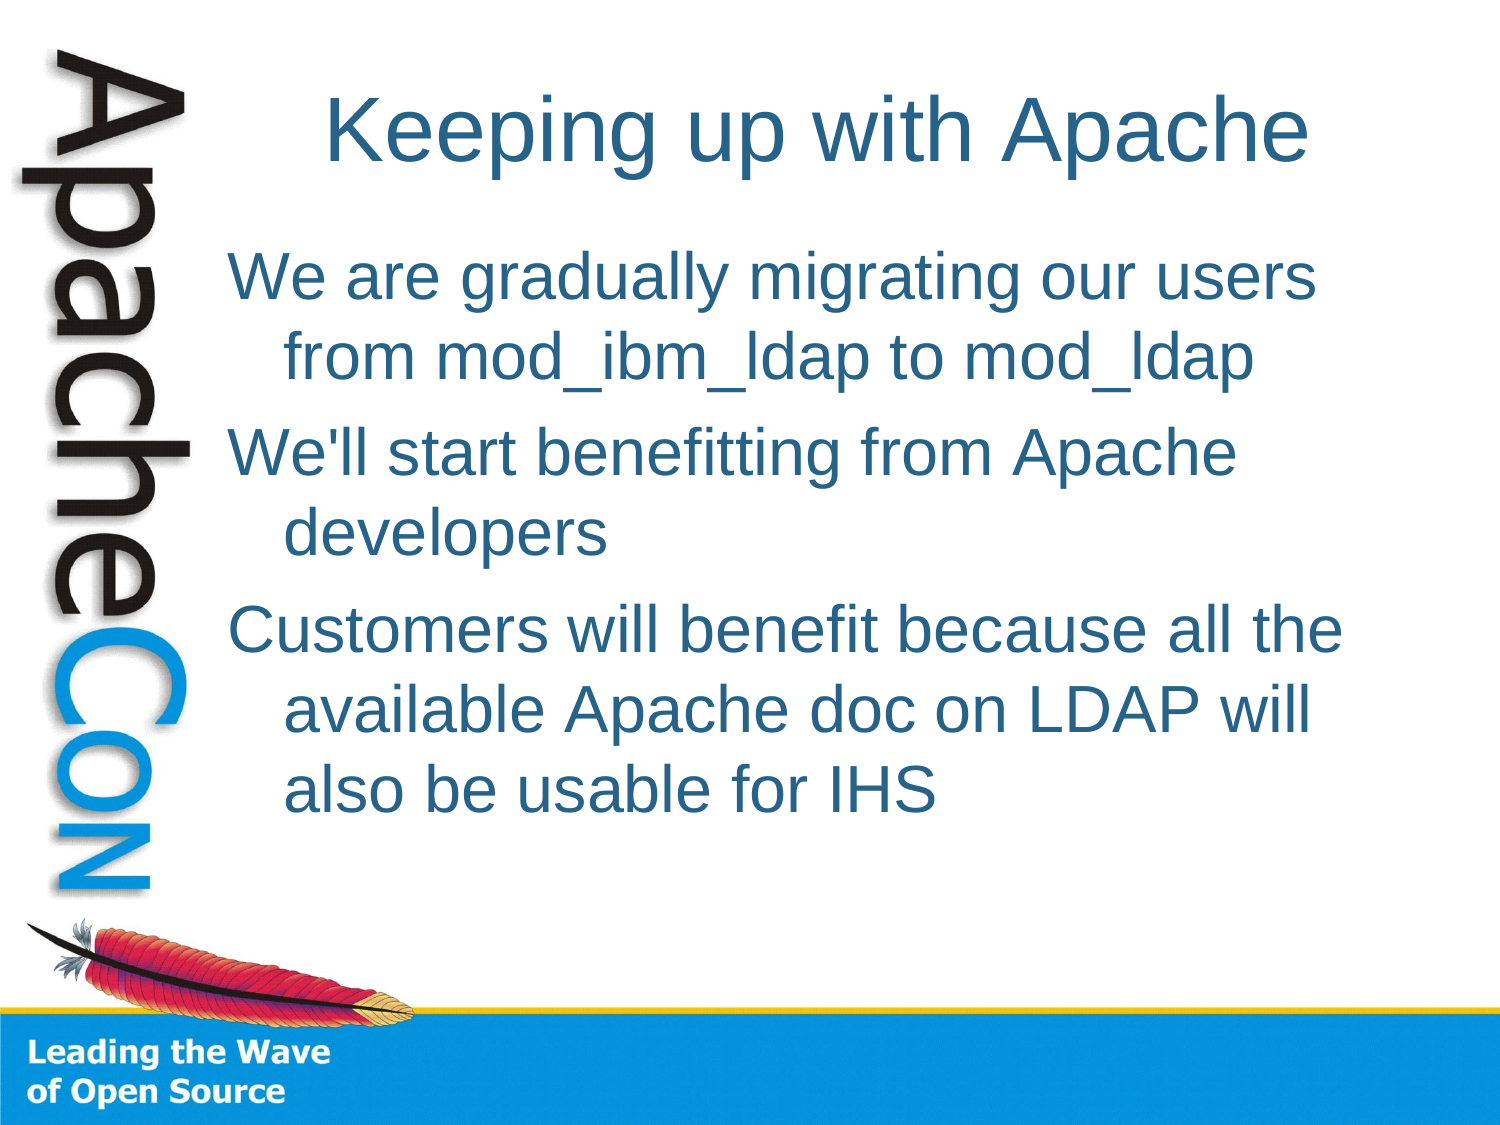

# Keeping up with Apache
We are gradually migrating our users from mod_ibm_ldap to mod_ldap
We'll start benefitting from Apache developers
Customers will benefit because all the available Apache doc on LDAP will also be usable for IHS